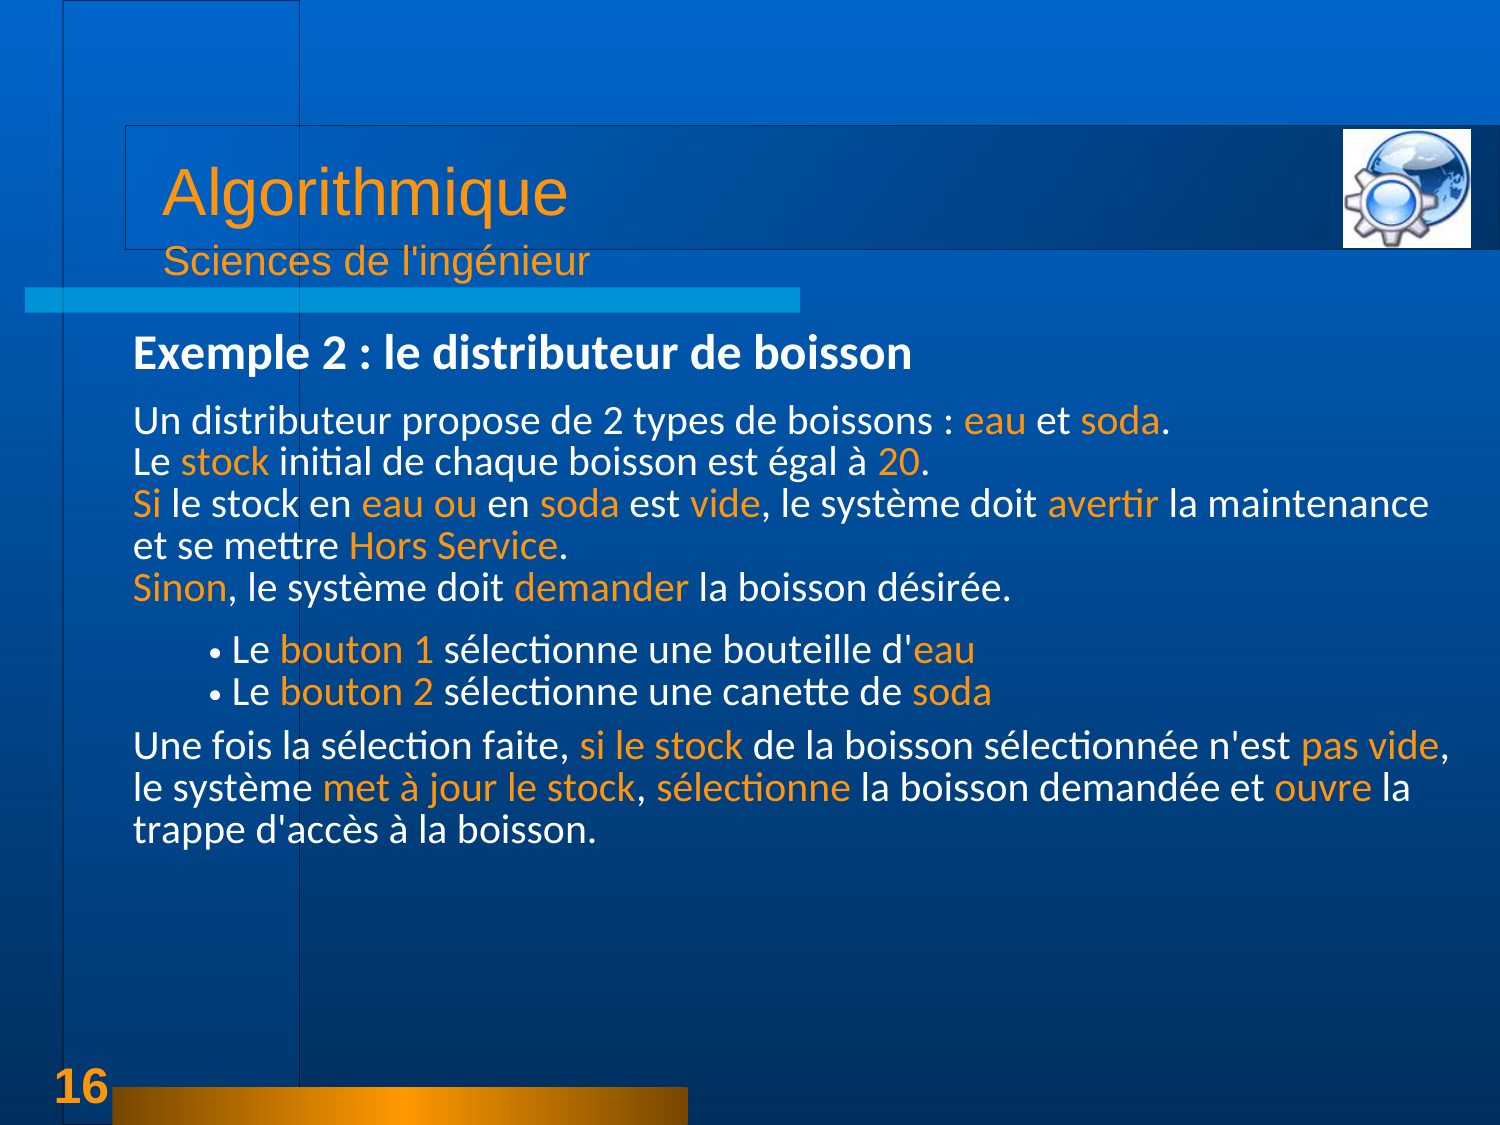

Exemple 2 : le distributeur de boisson
Un distributeur propose de 2 types de boissons : eau et soda.
Le stock initial de chaque boisson est égal à 20.
Si le stock en eau ou en soda est vide, le système doit avertir la maintenance et se mettre Hors Service.
Sinon, le système doit demander la boisson désirée.
 Le bouton 1 sélectionne une bouteille d'eau
 Le bouton 2 sélectionne une canette de soda
Une fois la sélection faite, si le stock de la boisson sélectionnée n'est pas vide, le système met à jour le stock, sélectionne la boisson demandée et ouvre la trappe d'accès à la boisson.